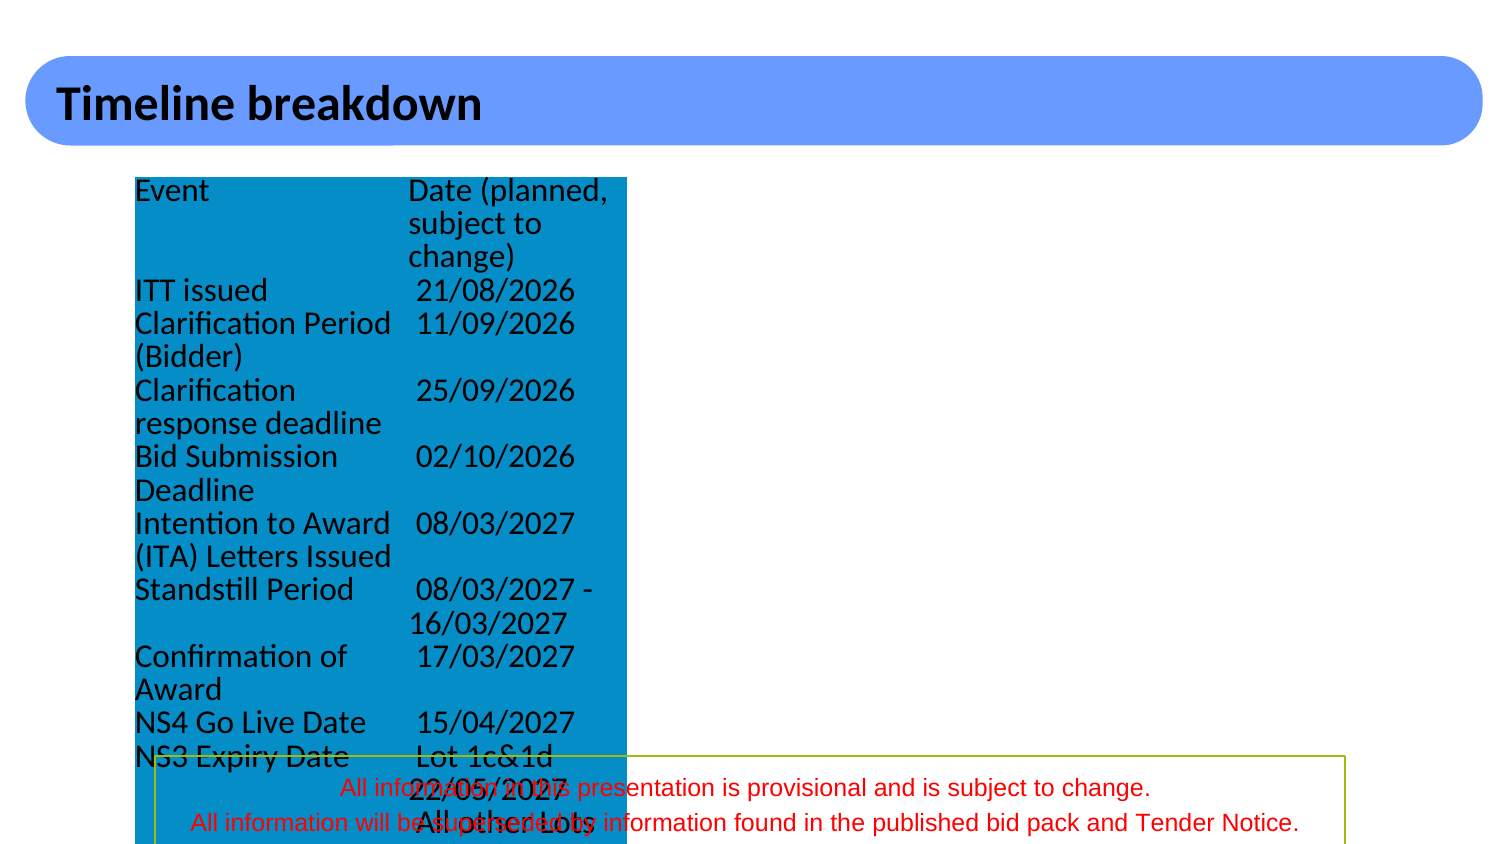

# Timeline breakdown
| Event | Date (planned, subject to change) |
| --- | --- |
| ITT issued | |
| Clarification Period (Bidder) | 11/09/2026 |
| Clarification response deadline | 25/09/2026 |
| Bid Submission Deadline | 02/10/2026 |
| Intention to Award (ITA) Letters Issued | 08/03/2027 |
| Standstill Period | 08/03/2027 - 16/03/2027 |
| Confirmation of Award | 17/03/2027 |
| NS4 Go Live Date | 15/04/2027 |
| NS3 Expiry Date | Lot 1c&1d 22/05/2027 All other Lots 17/07/2027 |
All information in this presentation is provisional and is subject to change.
All information will be superseded by information found in the published bid pack and Tender Notice.